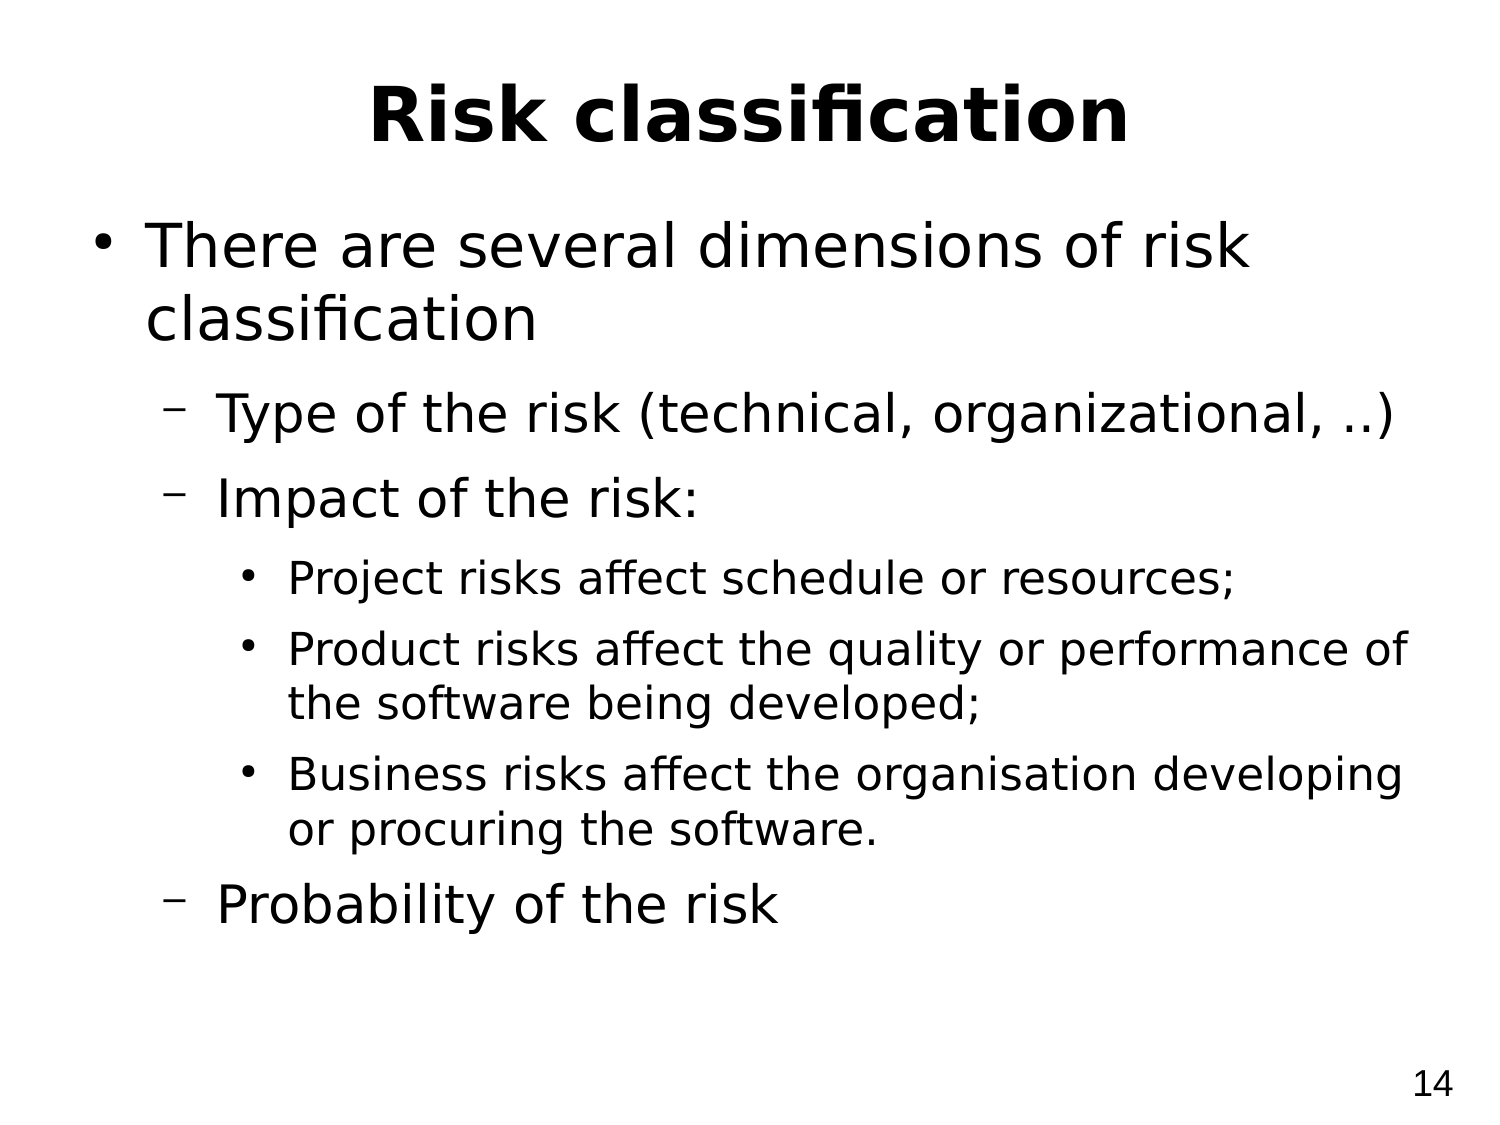

# Risk classification
There are several dimensions of risk classification
Type of the risk (technical, organizational, ..)
Impact of the risk:
Project risks affect schedule or resources;
Product risks affect the quality or performance of the software being developed;
Business risks affect the organisation developing or procuring the software.
Probability of the risk